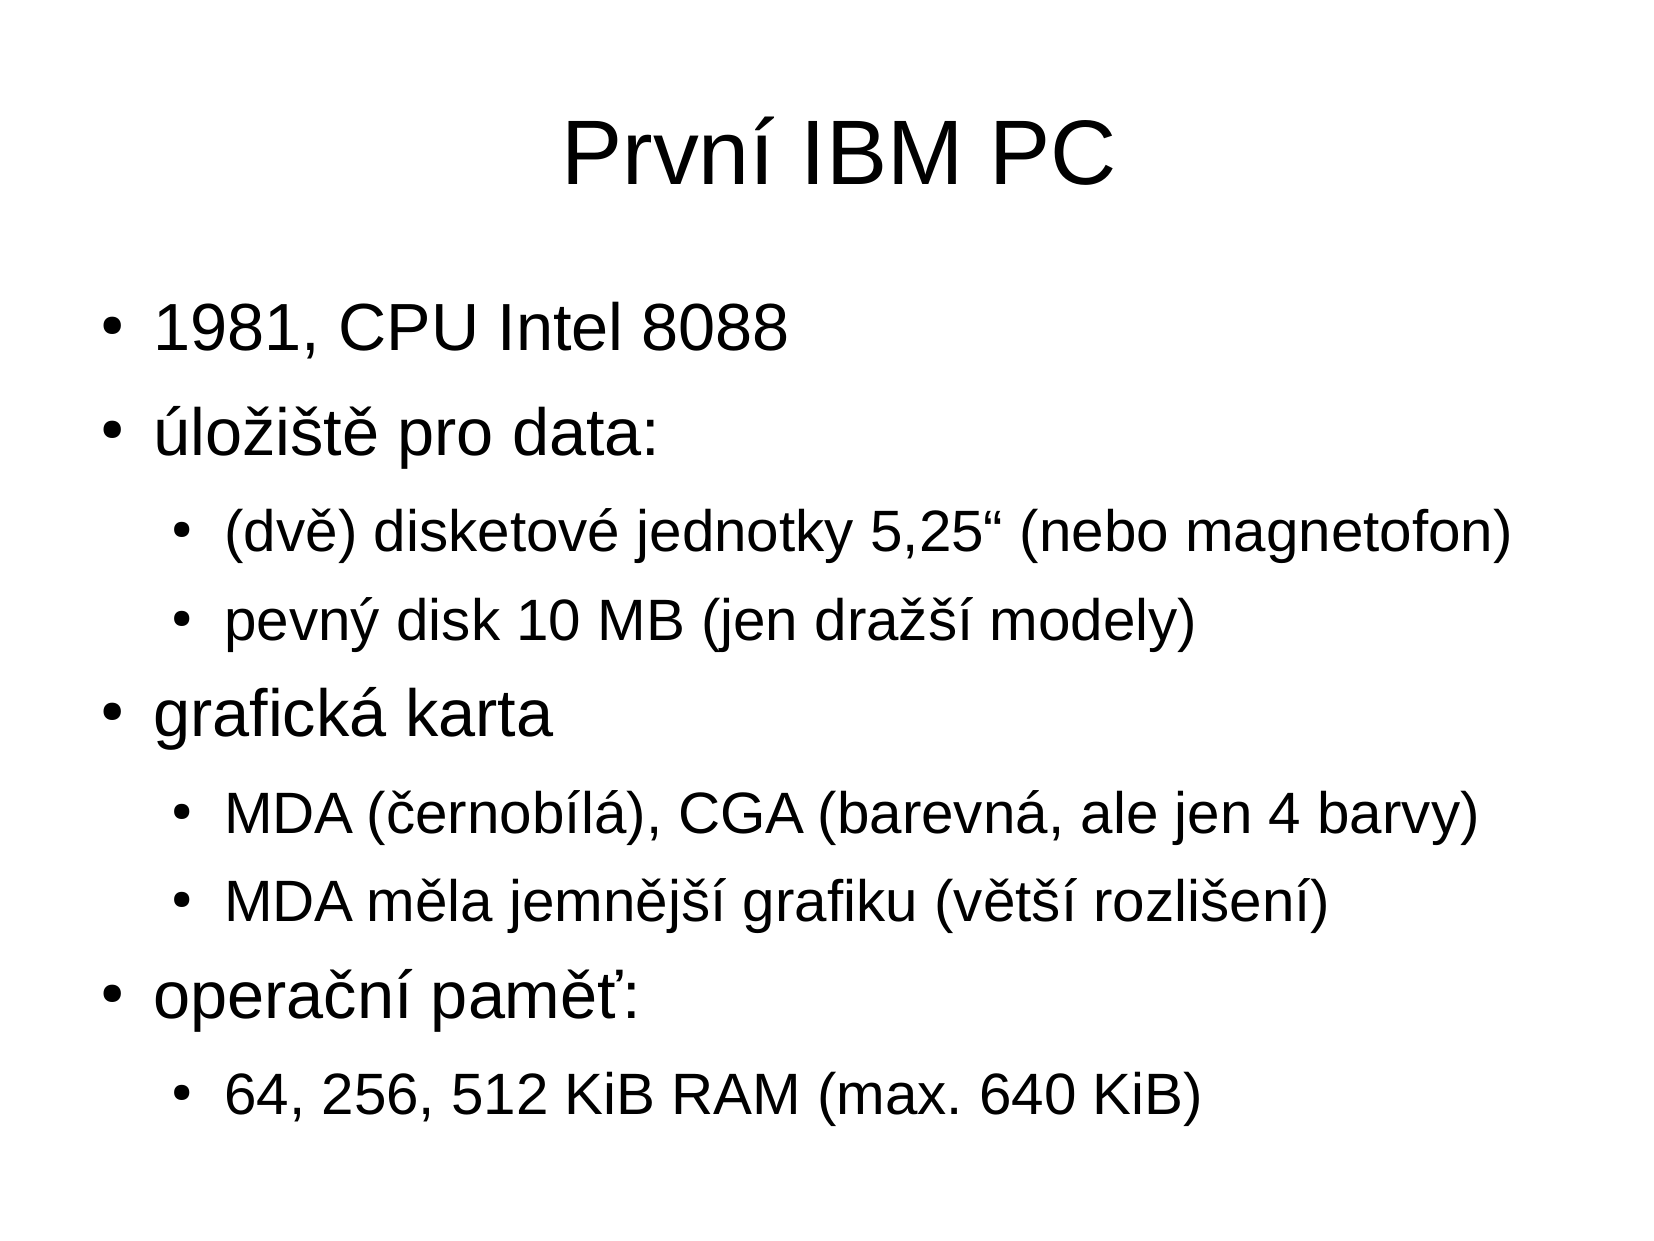

# První IBM PC
1981, CPU Intel 8088
úložiště pro data:
(dvě) disketové jednotky 5,25“ (nebo magnetofon)
pevný disk 10 MB (jen dražší modely)
grafická karta
MDA (černobílá), CGA (barevná, ale jen 4 barvy)
MDA měla jemnější grafiku (větší rozlišení)
operační paměť:
64, 256, 512 KiB RAM (max. 640 KiB)